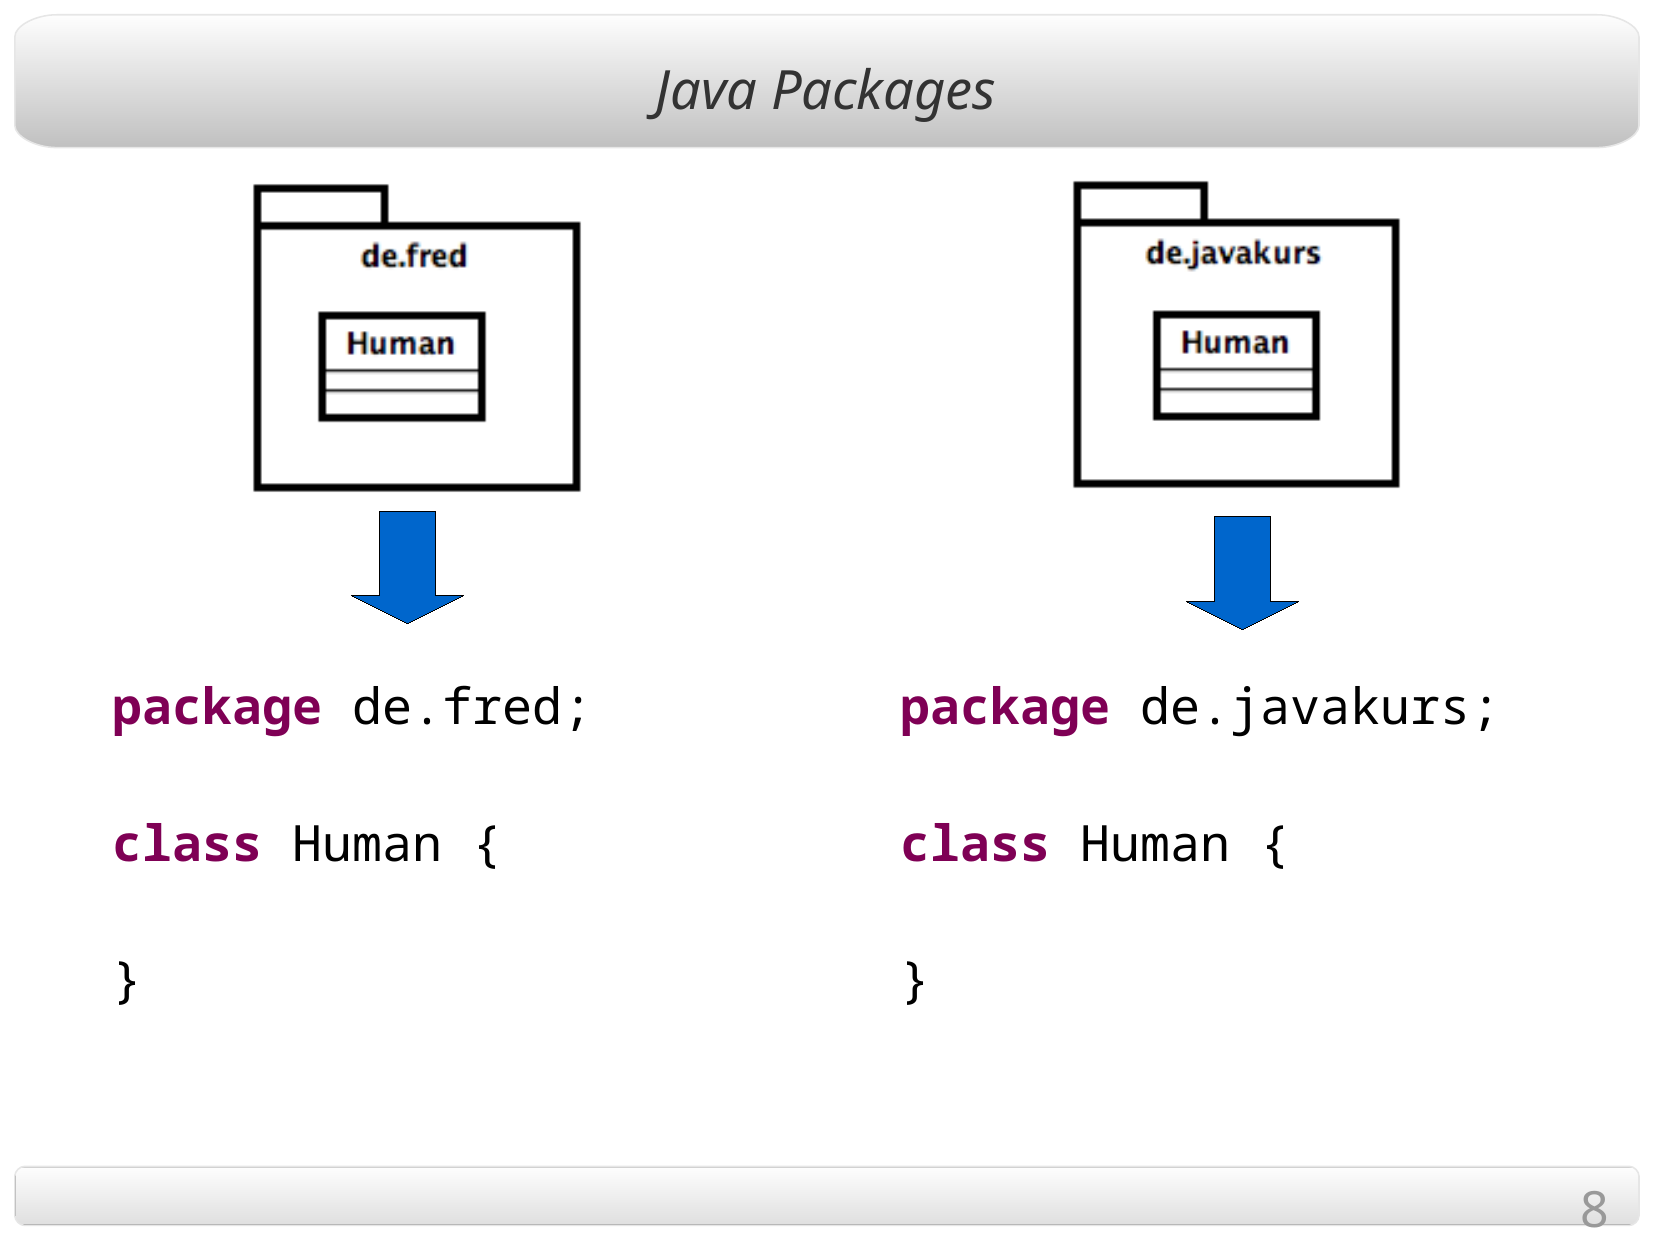

# Java Packages
package de.fred;
class Human {
}
package de.javakurs;
class Human {
}